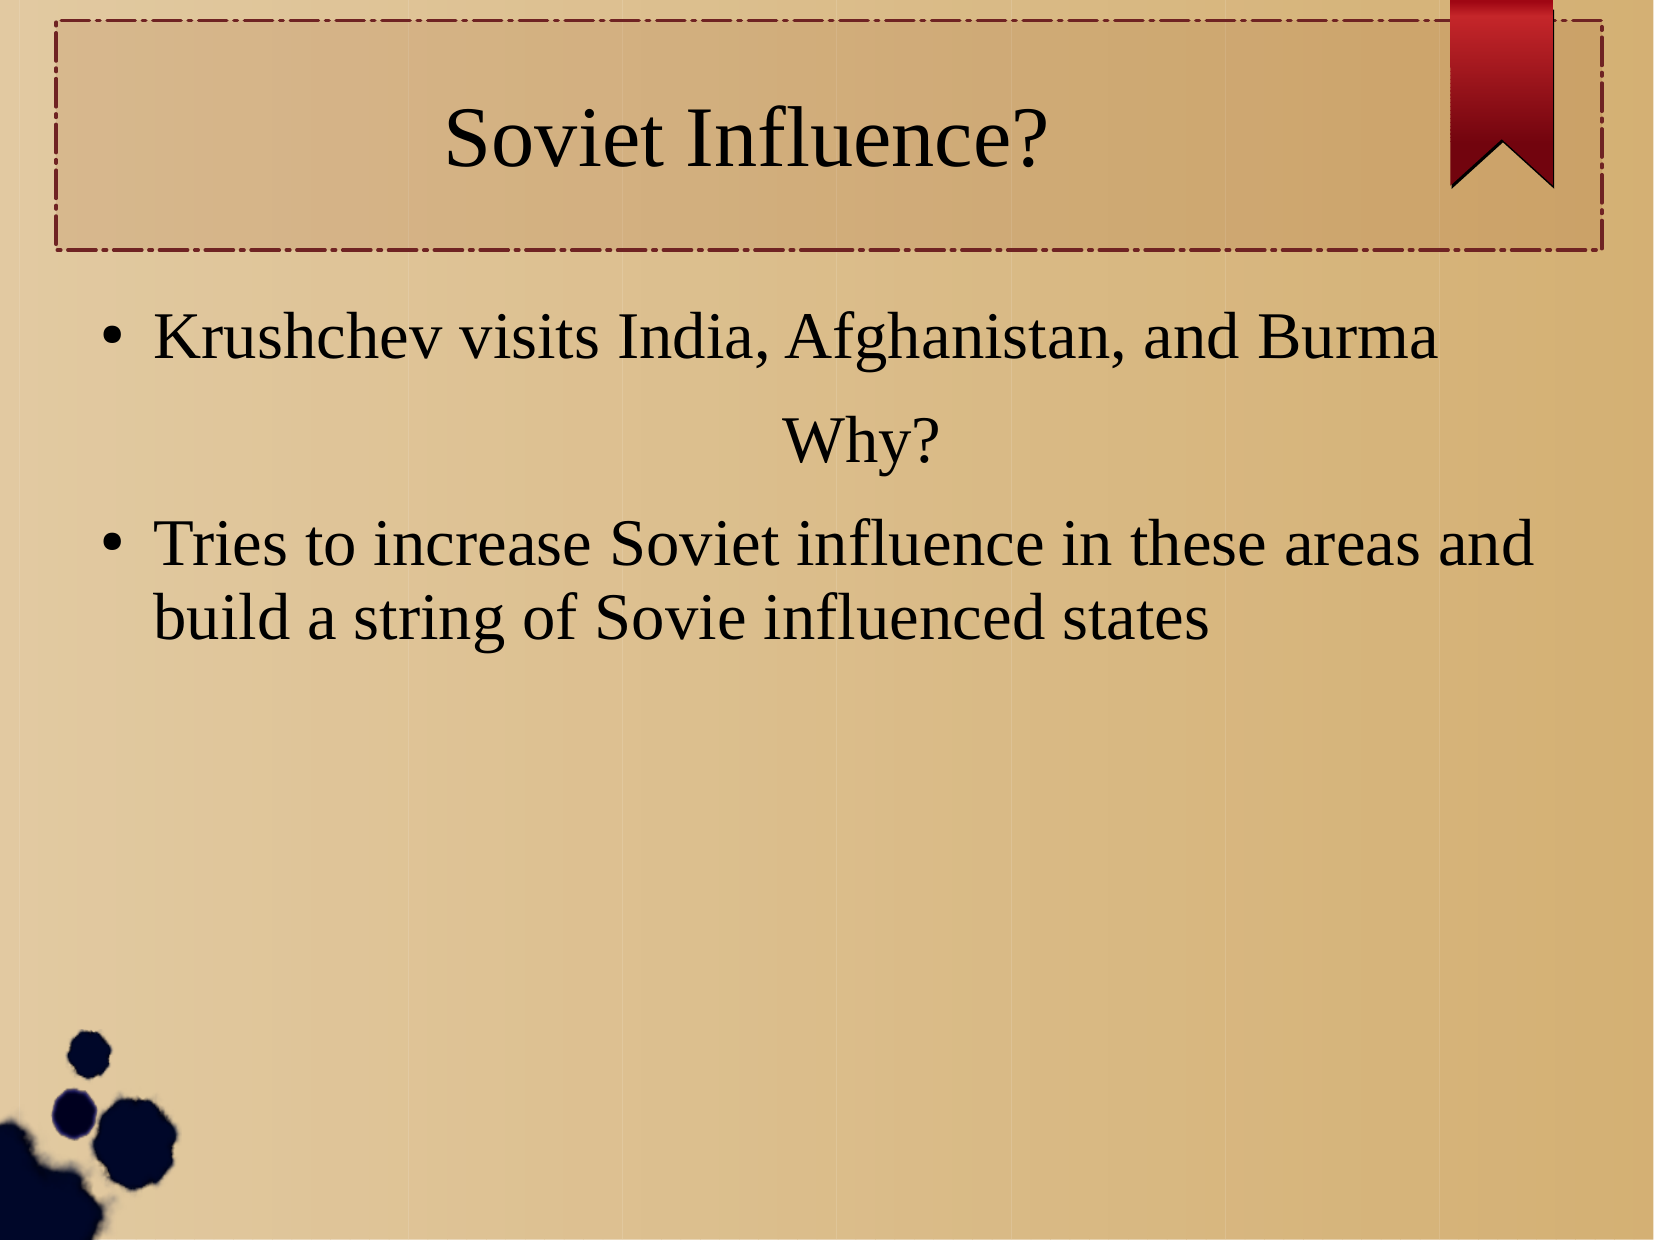

# Soviet Influence?
Krushchev visits India, Afghanistan, and Burma
Why?
Tries to increase Soviet influence in these areas and build a string of Sovie influenced states